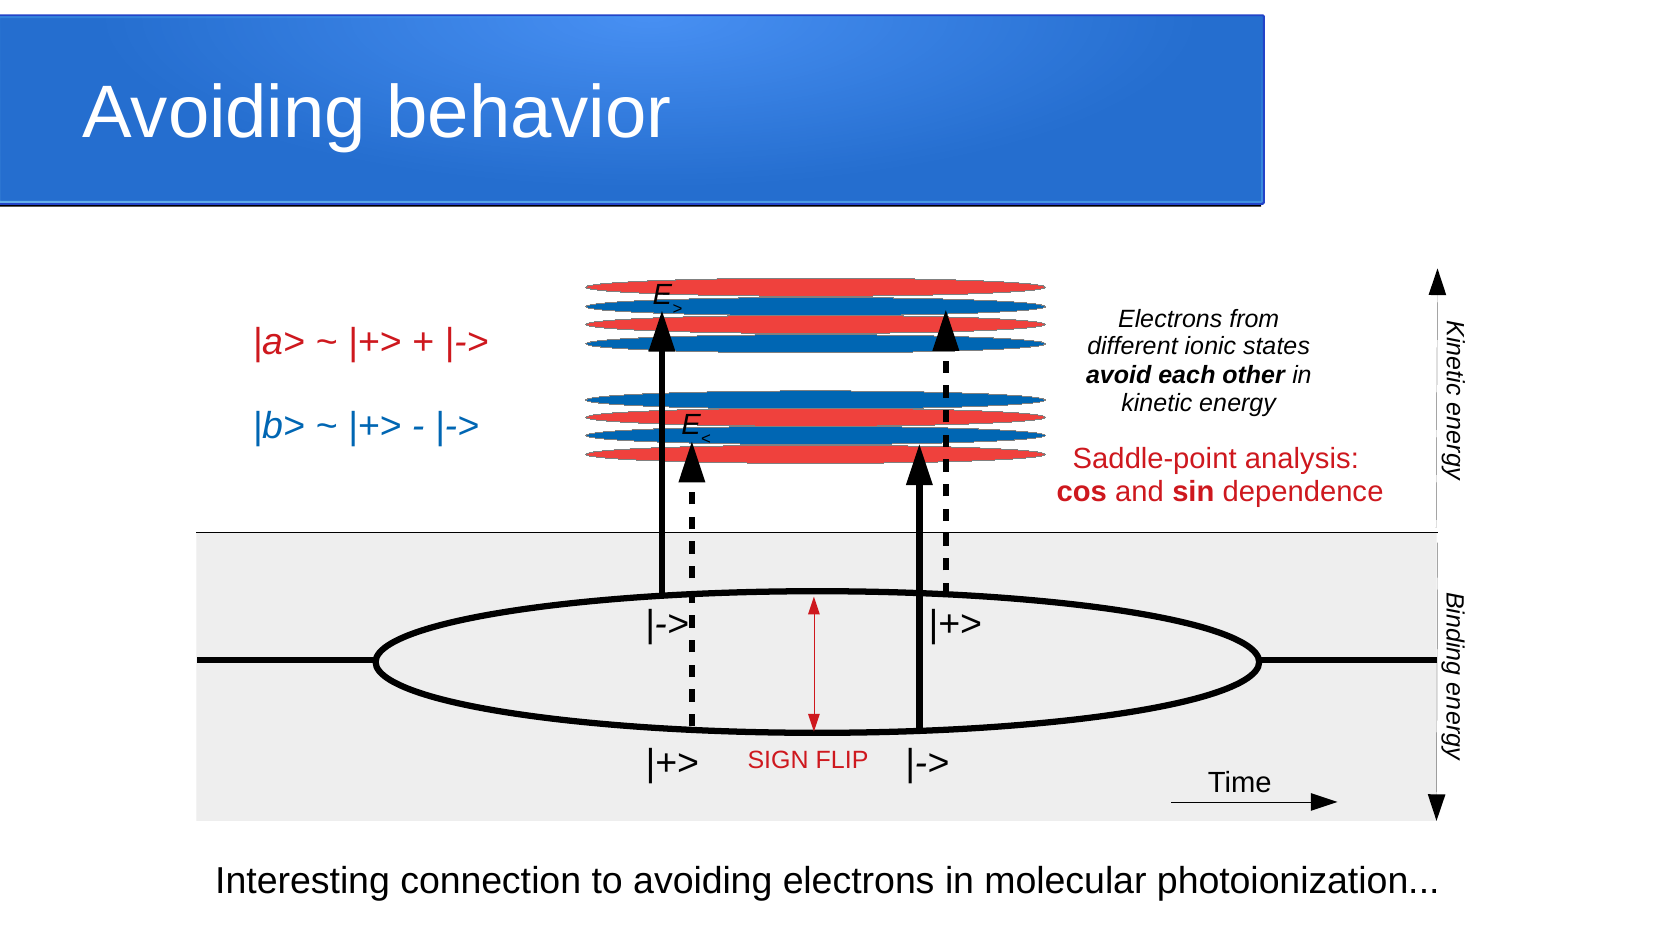

# Avoiding behavior
E>
Electrons from different ionic states avoid each other in kinetic energy
|a> ~ |+> + |->
|b> ~ |+> - |->
Kinetic energy
E<
Saddle-point analysis: cos and sin dependence
|->
|+>
Binding energy
|+>
|->
SIGN FLIP
Time
Interesting connection to avoiding electrons in molecular photoionization...